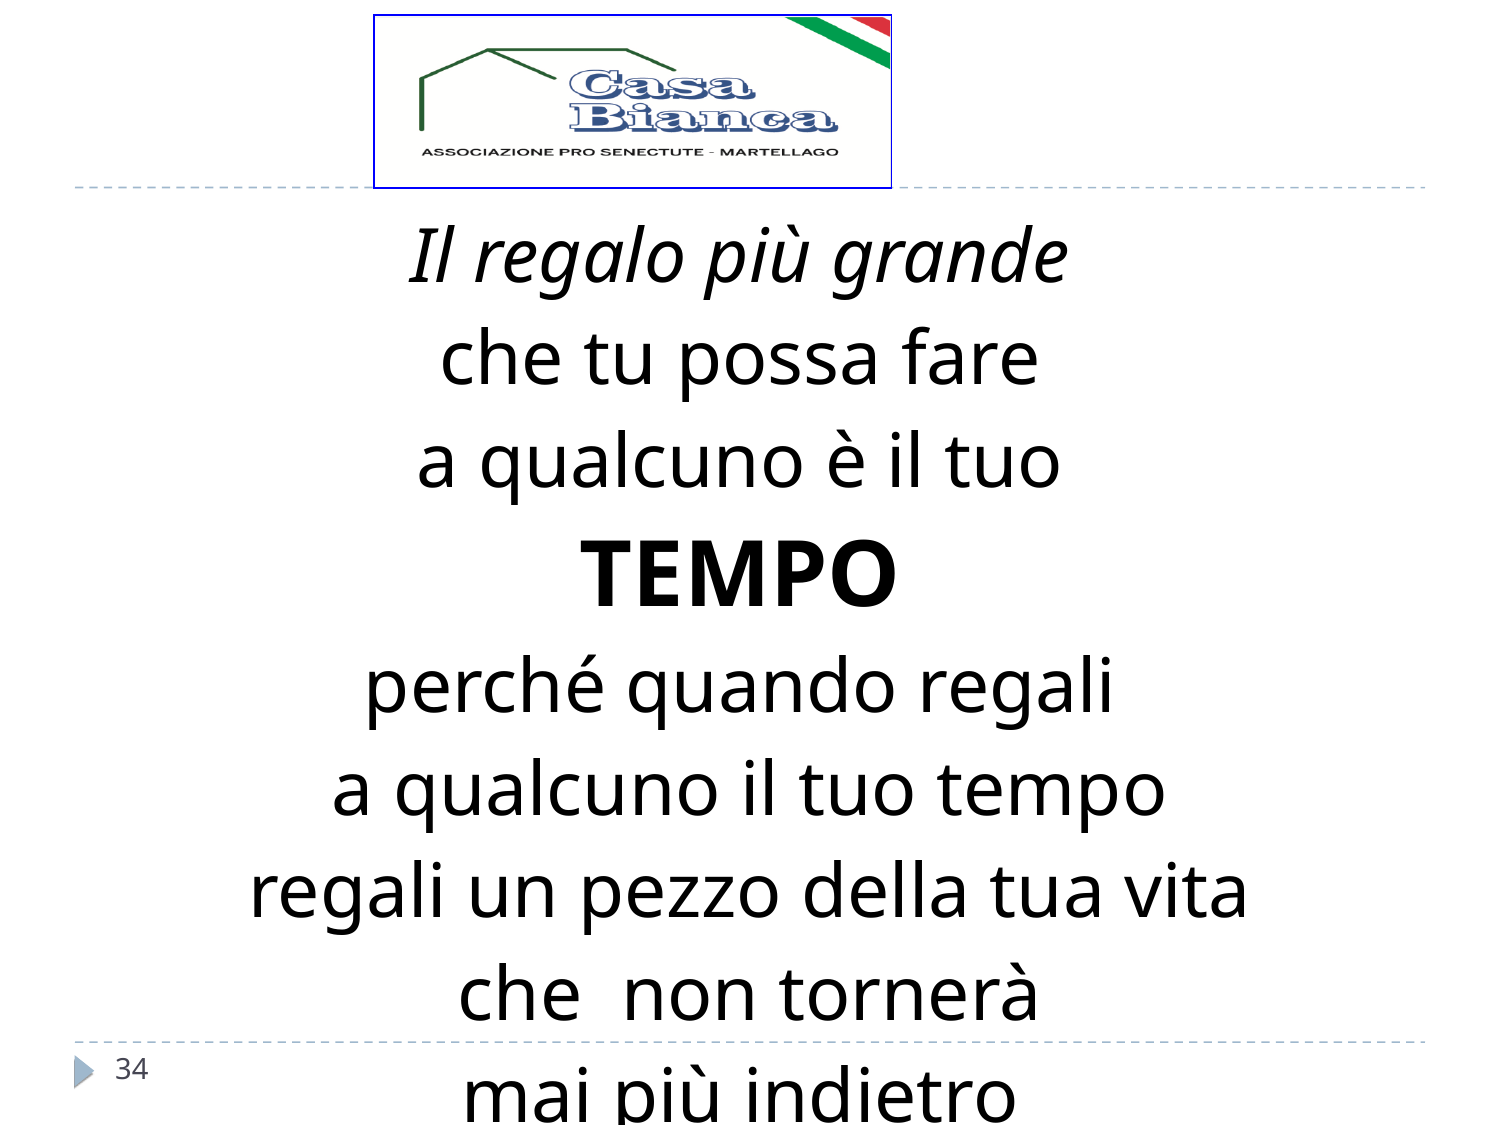

# Il regalo più grande
che tu possa fare
a qualcuno è il tuo
TEMPO
perché quando regali
a qualcuno il tuo tempo
regali un pezzo della tua vita
che non tornerà
mai più indietro